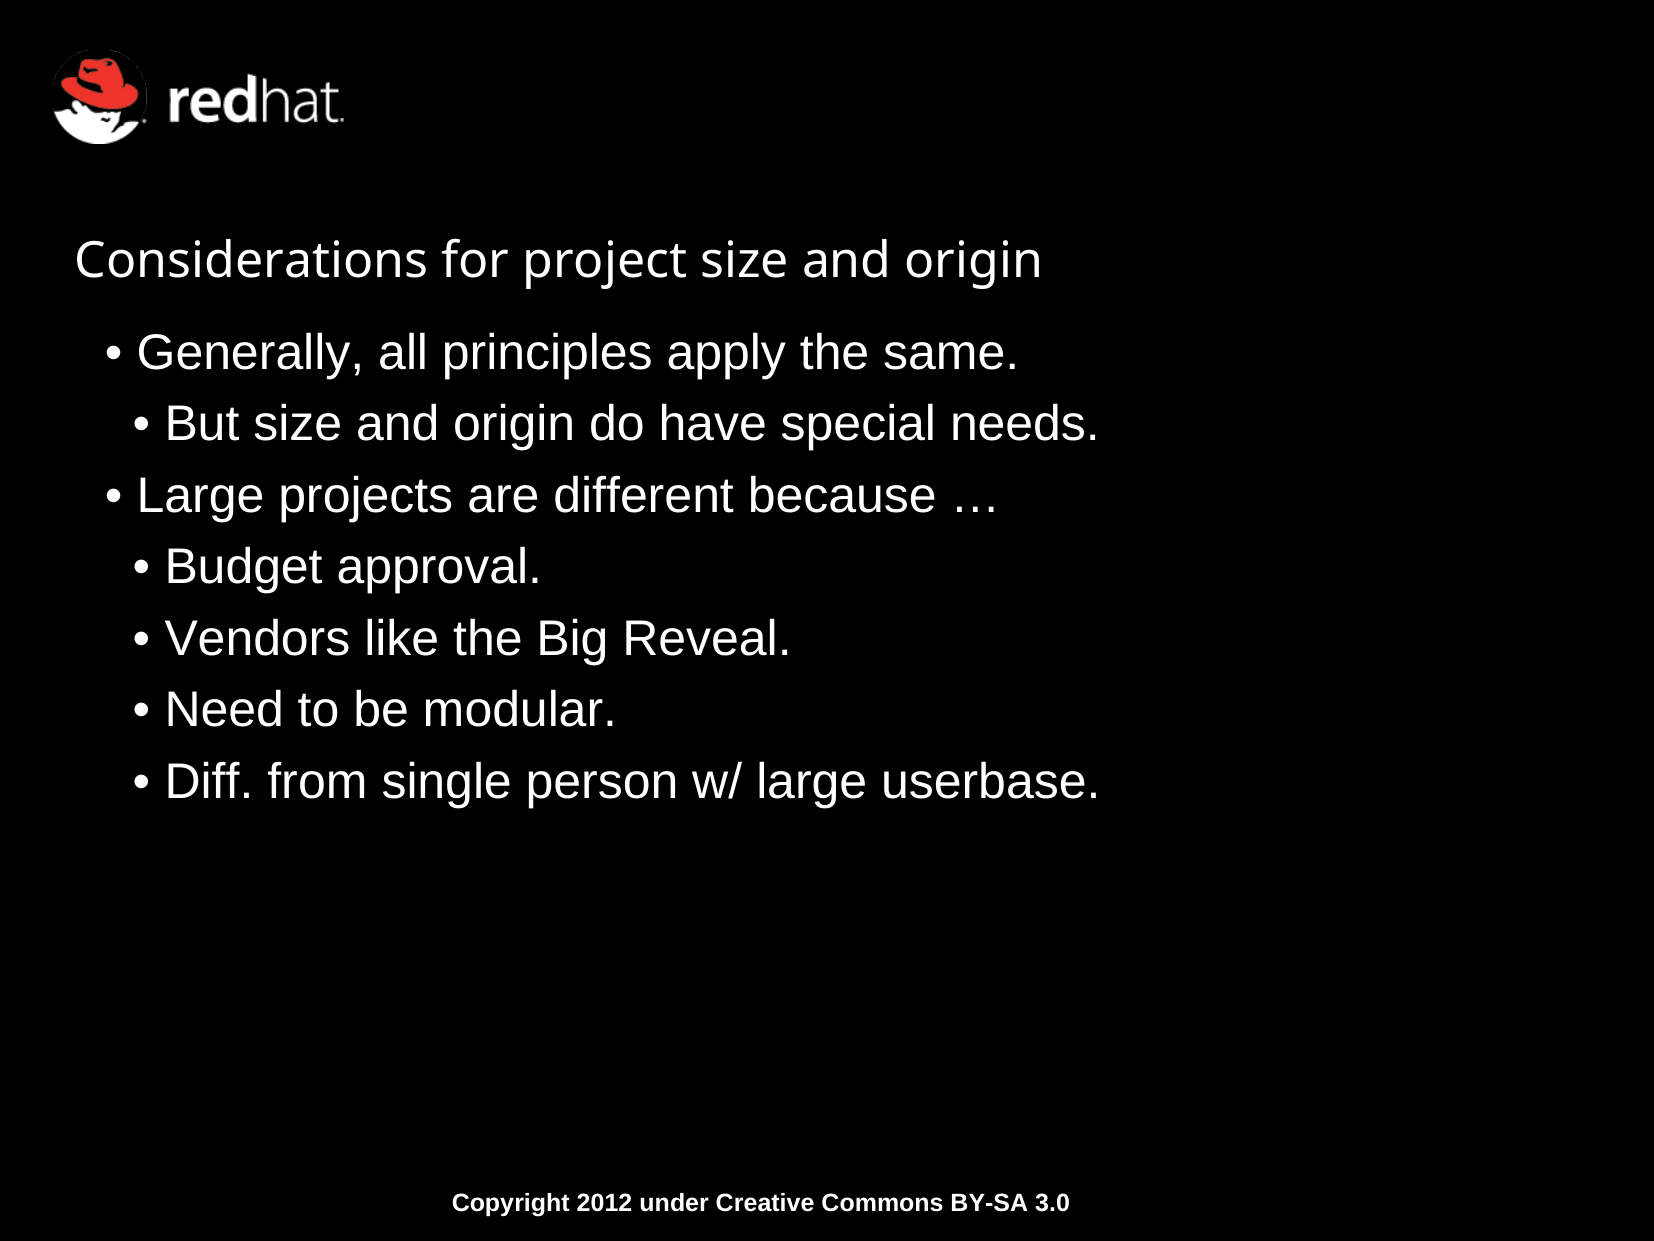

# Considerations for project size and origin
 • Generally, all principles apply the same.
 • But size and origin do have special needs.
 • Large projects are different because …
 • Budget approval.
 • Vendors like the Big Reveal.
 • Need to be modular.
 • Diff. from single person w/ large userbase.